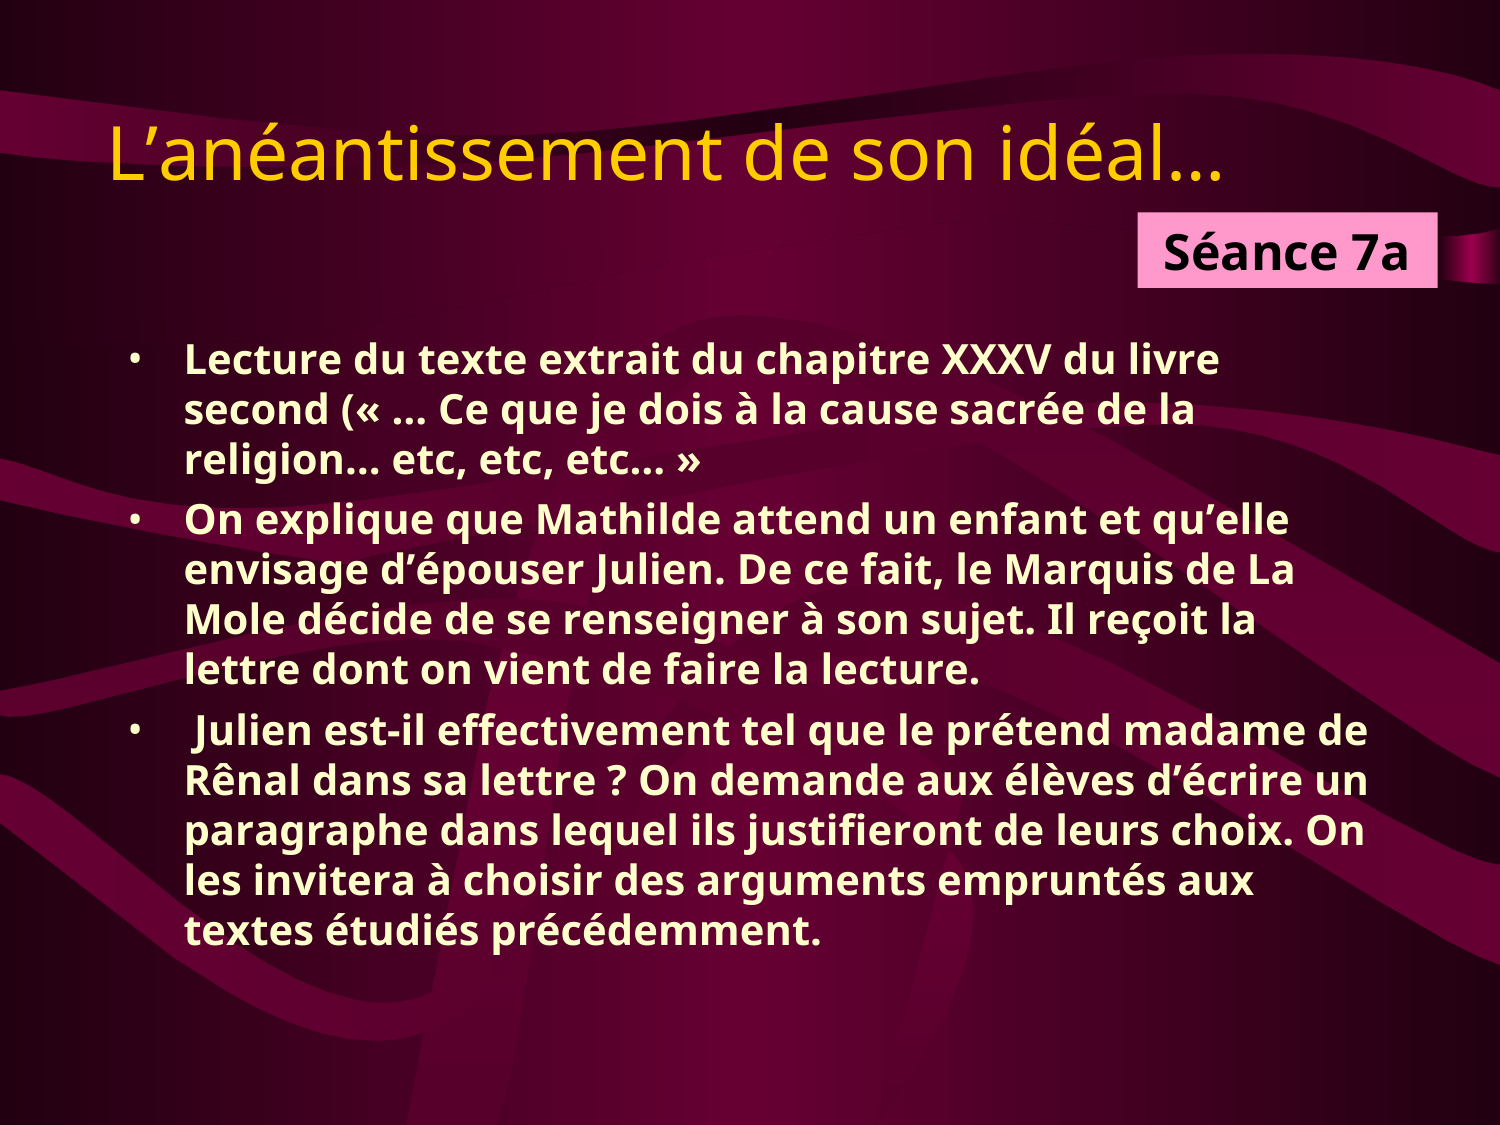

# L’anéantissement de son idéal…
Séance 7a
Lecture du texte extrait du chapitre XXXV du livre second (« … Ce que je dois à la cause sacrée de la religion… etc, etc, etc… »
On explique que Mathilde attend un enfant et qu’elle envisage d’épouser Julien. De ce fait, le Marquis de La Mole décide de se renseigner à son sujet. Il reçoit la lettre dont on vient de faire la lecture.
 Julien est-il effectivement tel que le prétend madame de Rênal dans sa lettre ? On demande aux élèves d’écrire un paragraphe dans lequel ils justifieront de leurs choix. On les invitera à choisir des arguments empruntés aux textes étudiés précédemment.